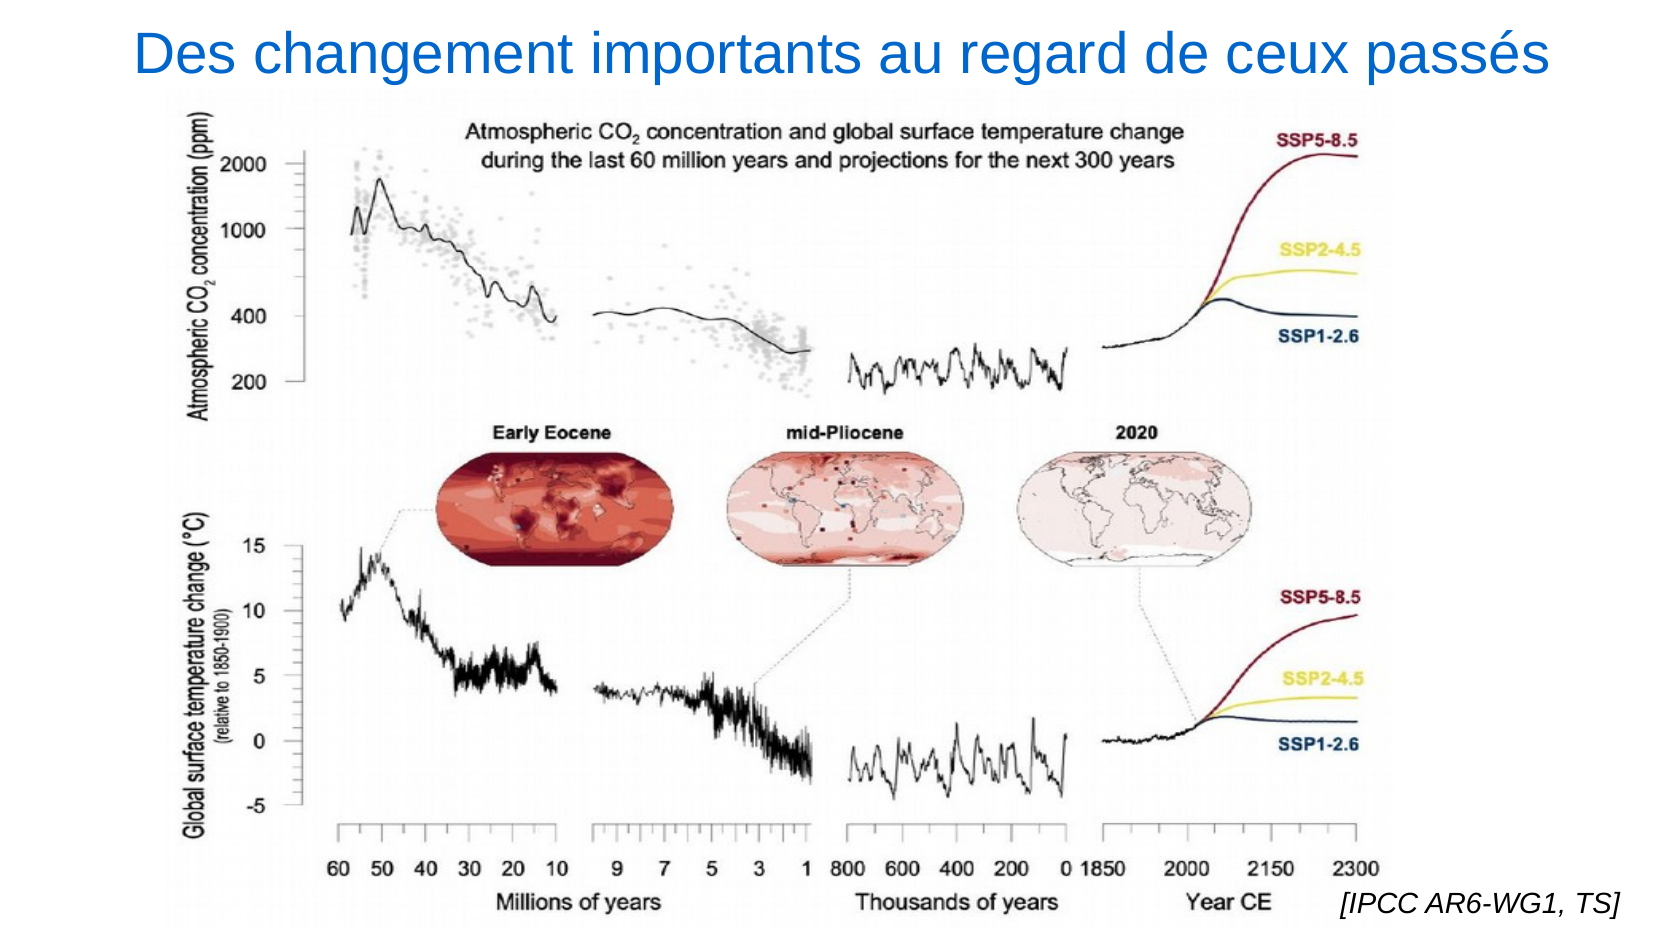

Des changement importants au regard de ceux passés
[IPCC AR6-WG1, TS]